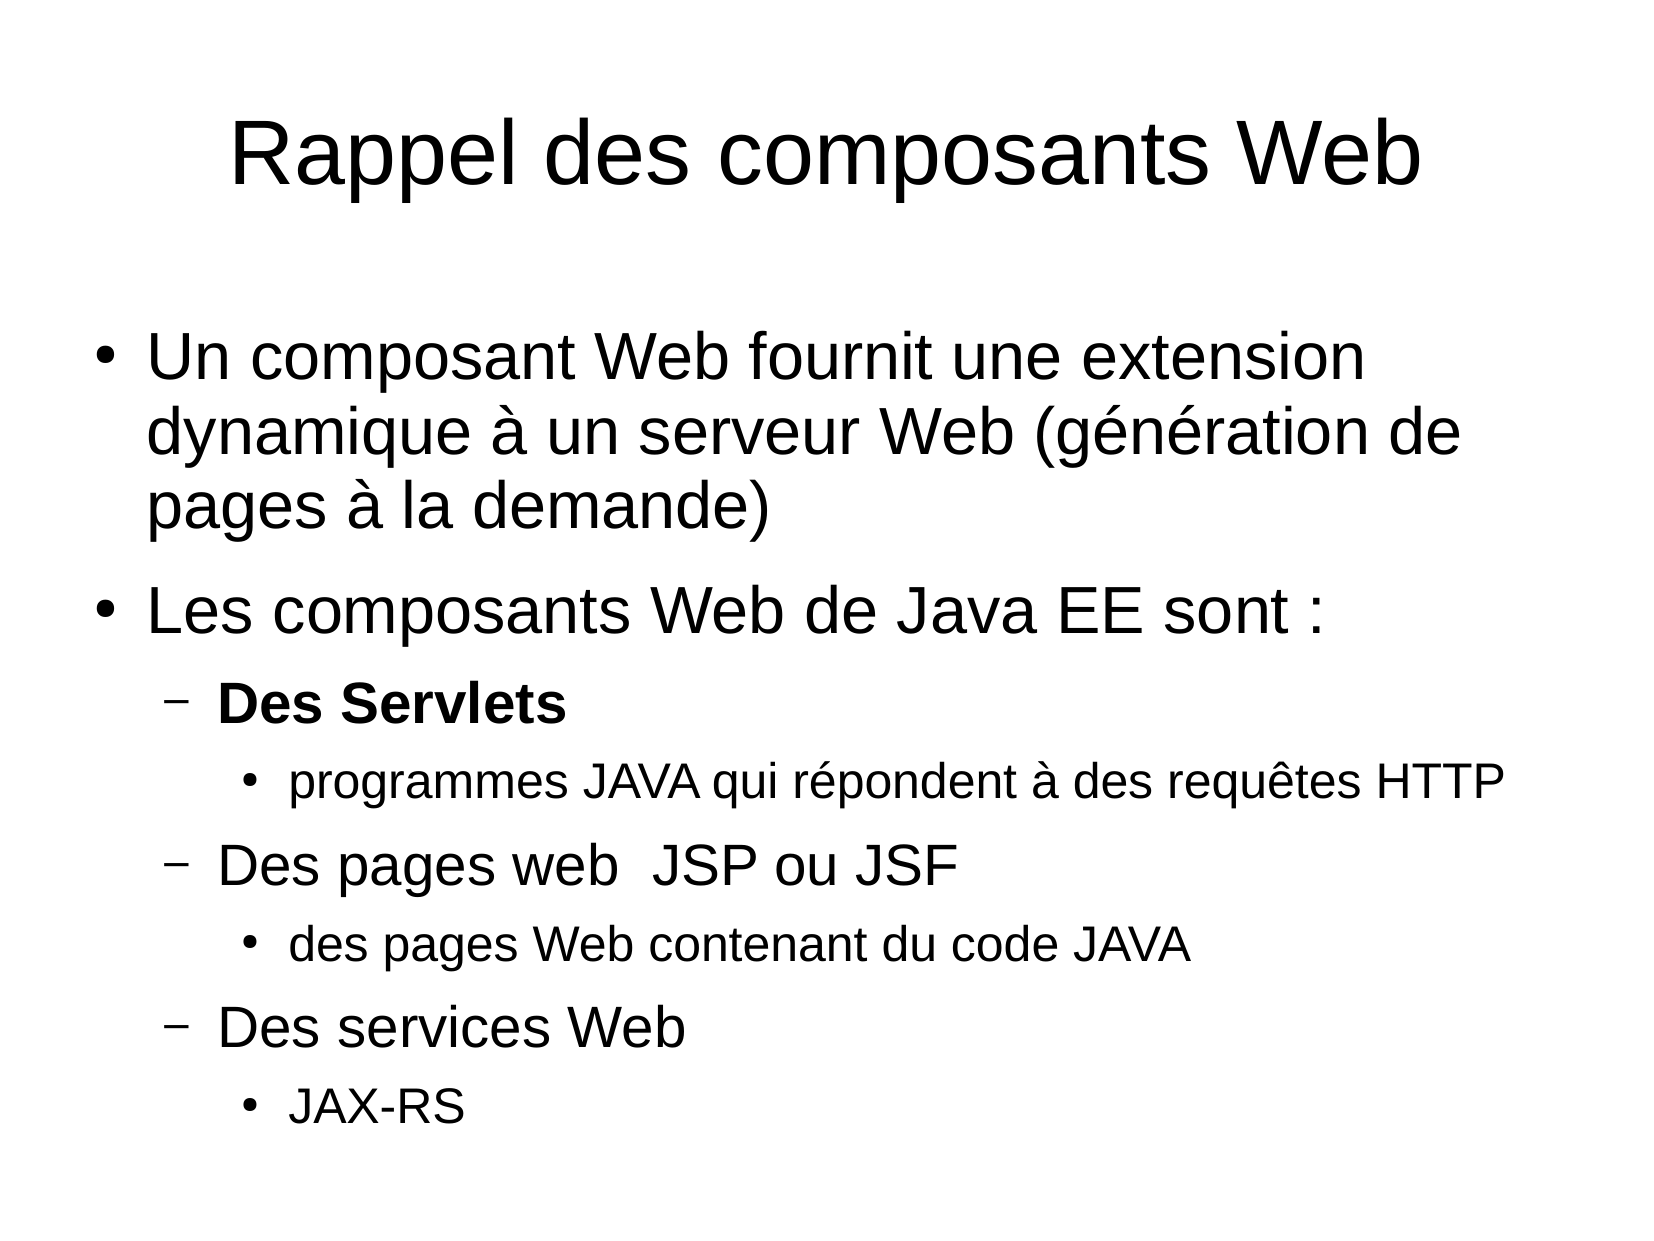

# Rappel des composants Web
Un composant Web fournit une extension dynamique à un serveur Web (génération de pages à la demande)
Les composants Web de Java EE sont :
Des Servlets
programmes JAVA qui répondent à des requêtes HTTP
Des pages web JSP ou JSF
des pages Web contenant du code JAVA
Des services Web
JAX-RS